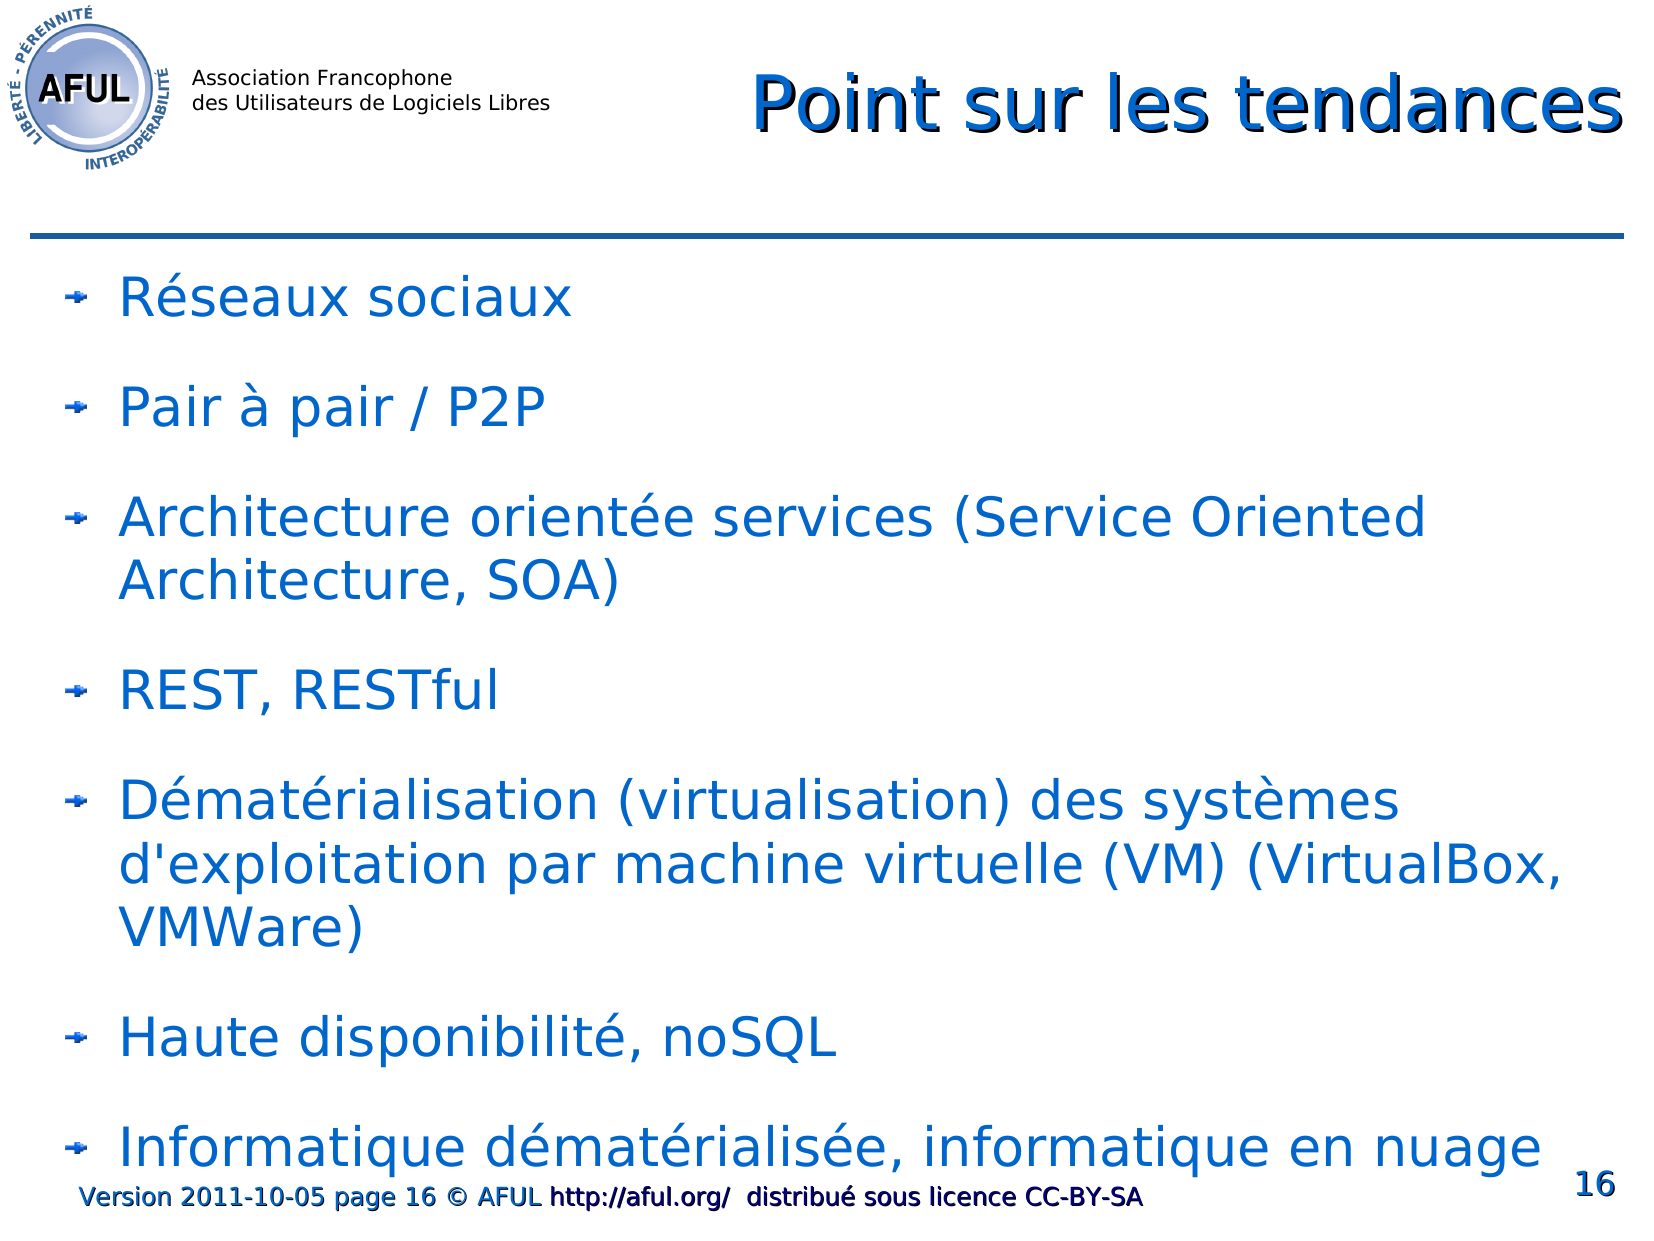

# Point sur les tendances
Réseaux sociaux
Pair à pair / P2P
Architecture orientée services (Service Oriented Architecture, SOA)
REST, RESTful
Dématérialisation (virtualisation) des systèmes d'exploitation par machine virtuelle (VM) (VirtualBox, VMWare)
Haute disponibilité, noSQL
Informatique dématérialisée, informatique en nuage